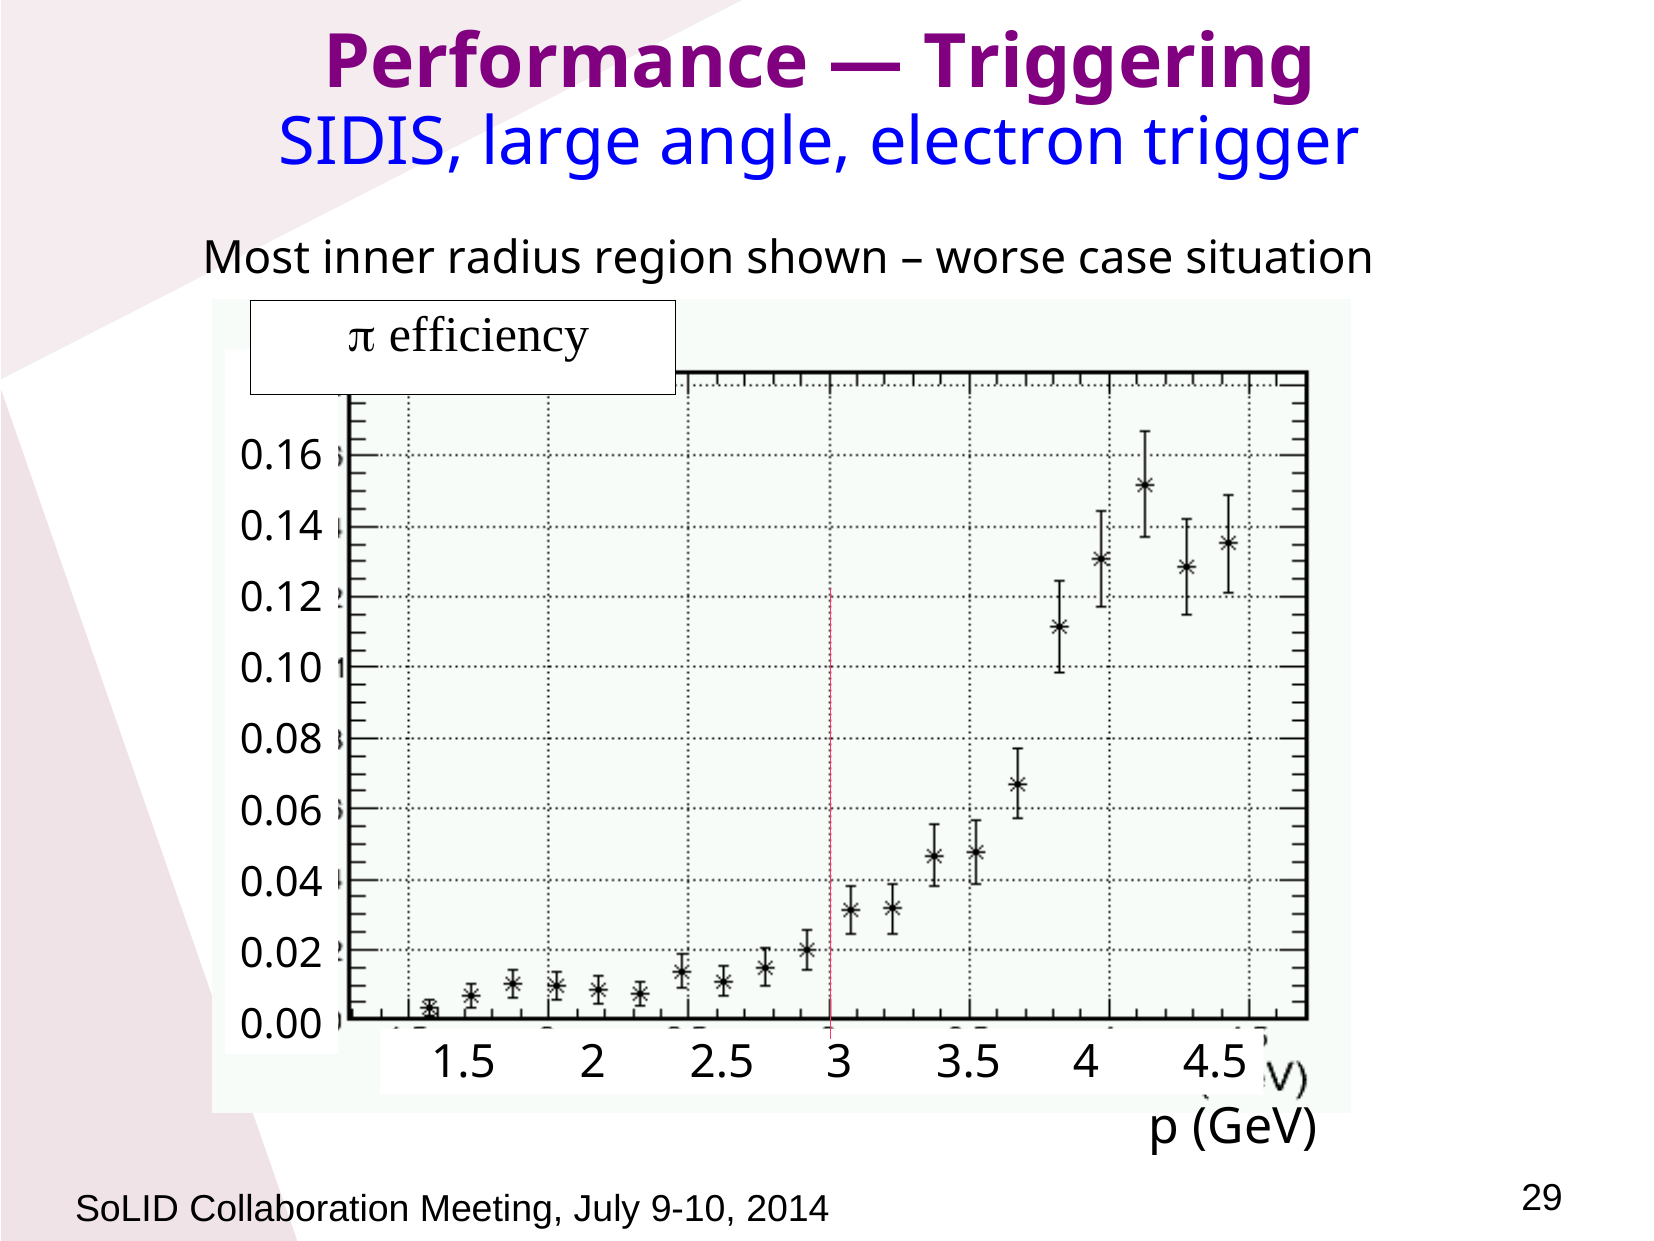

# Performance ― Triggering SIDIS, large angle, electron trigger
Most inner radius region shown – worse case situation
 p efficiency
0.16
0.14
0.12
0.10
0.08
0.06
0.04
0.02
0.00
 1.5 2 2.5 3 3.5 4 4.5
p (GeV)
29